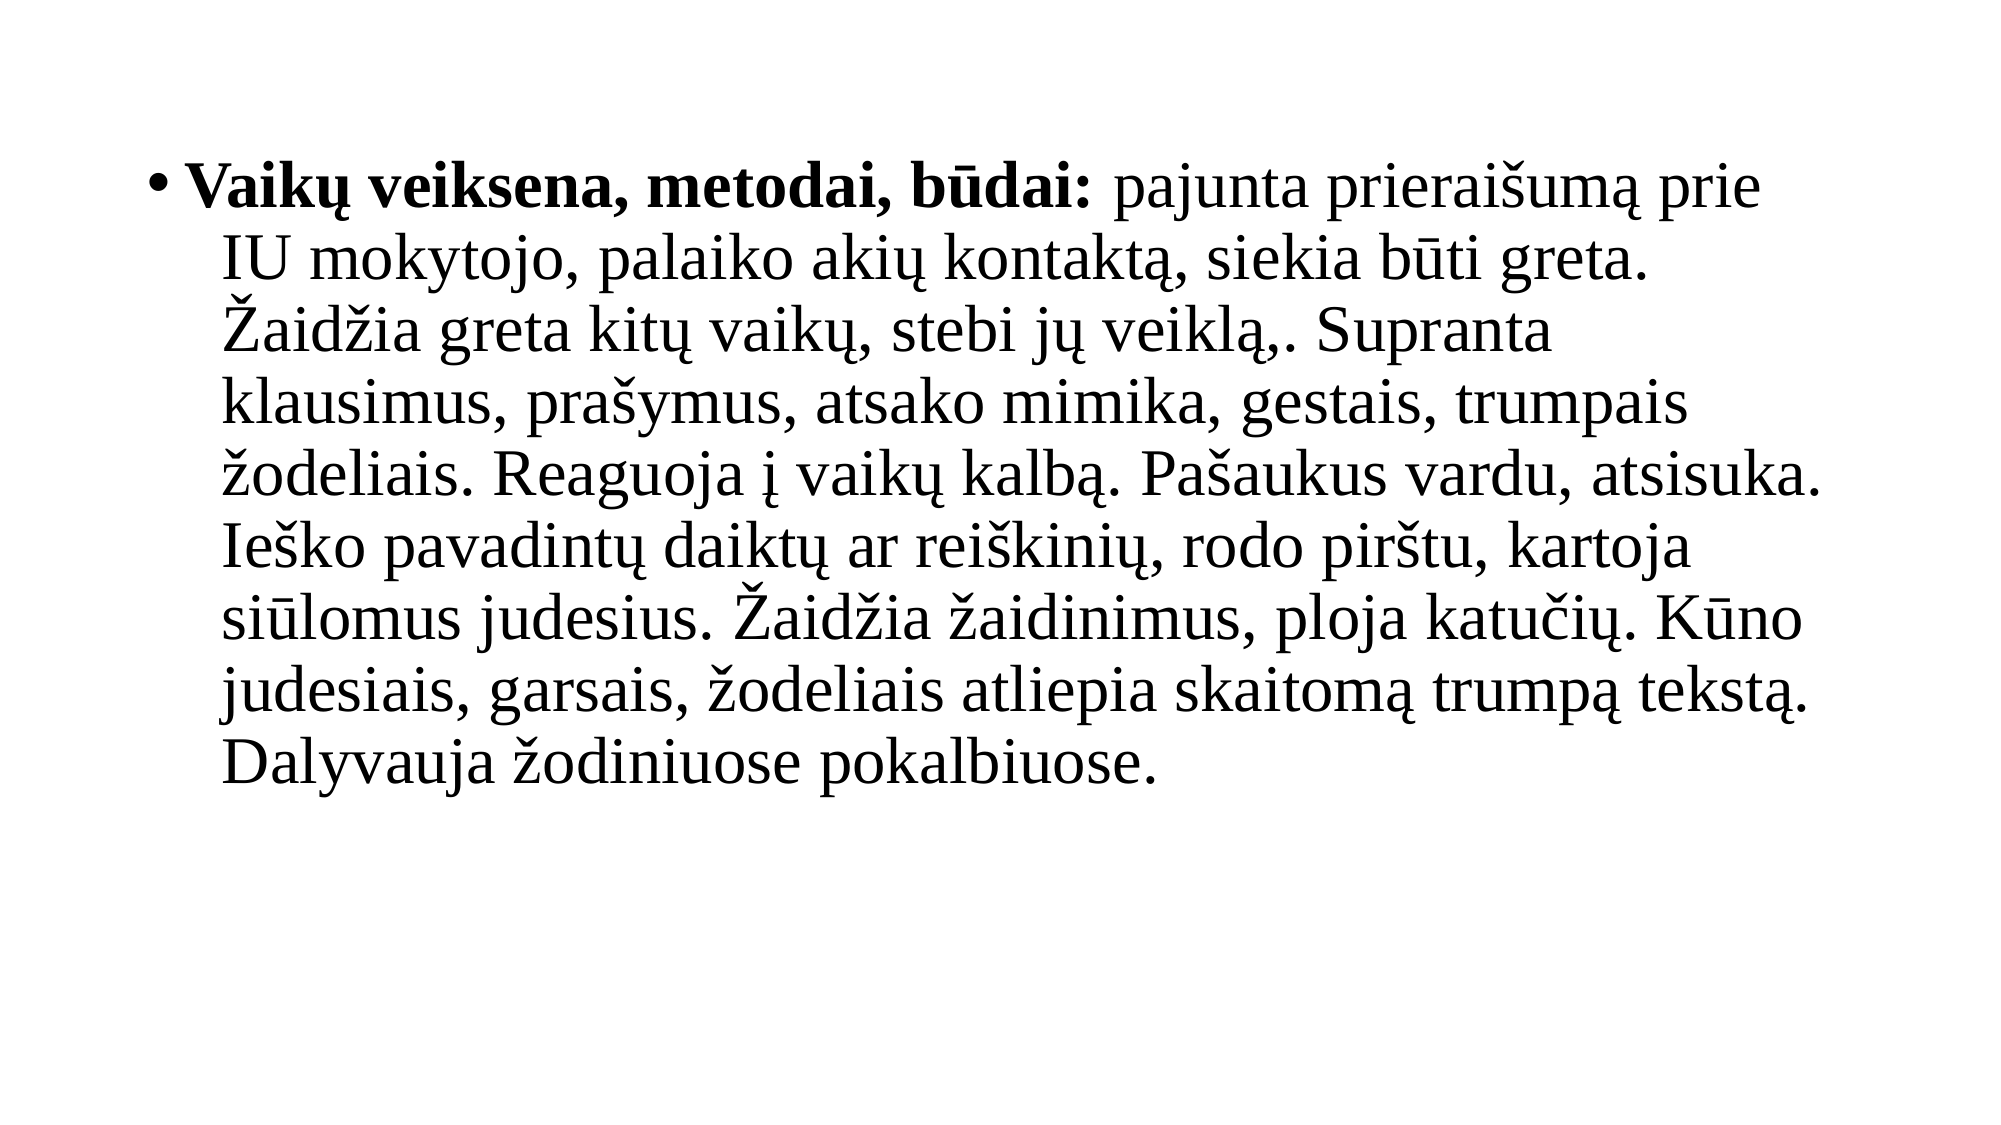

# Vaikų veiksena, metodai, būdai: pajunta prieraišumą prie IU mokytojo, palaiko akių kontaktą, siekia būti greta. Žaidžia greta kitų vaikų, stebi jų veiklą,. Supranta klausimus, prašymus, atsako mimika, gestais, trumpais žodeliais. Reaguoja į vaikų kalbą. Pašaukus vardu, atsisuka. Ieško pavadintų daiktų ar reiškinių, rodo pirštu, kartoja siūlomus judesius. Žaidžia žaidinimus, ploja katučių. Kūno judesiais, garsais, žodeliais atliepia skaitomą trumpą tekstą. Dalyvauja žodiniuose pokalbiuose.